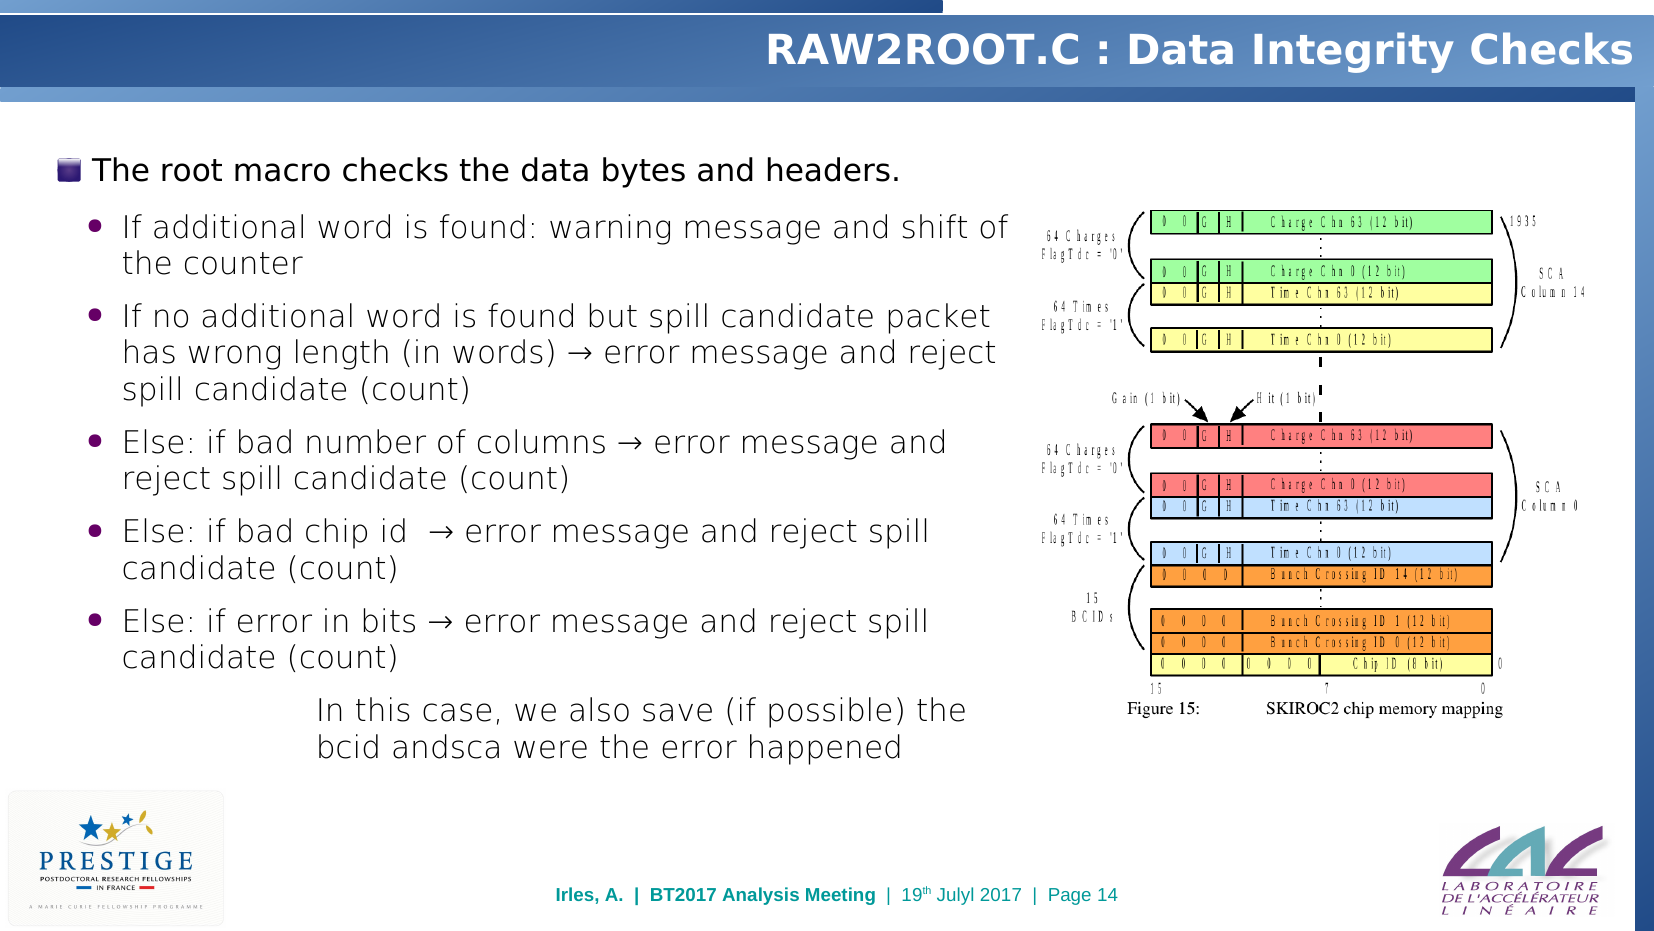

# RAW2ROOT.C : Data Integrity Checks
The root macro checks the data bytes and headers.
If additional word is found: warning message and shift of the counter
If no additional word is found but spill candidate packet has wrong length (in words) → error message and reject spill candidate (count)
Else: if bad number of columns → error message and reject spill candidate (count)
Else: if bad chip id → error message and reject spill candidate (count)
Else: if error in bits → error message and reject spill candidate (count)
In this case, we also save (if possible) the bcid andsca were the error happened